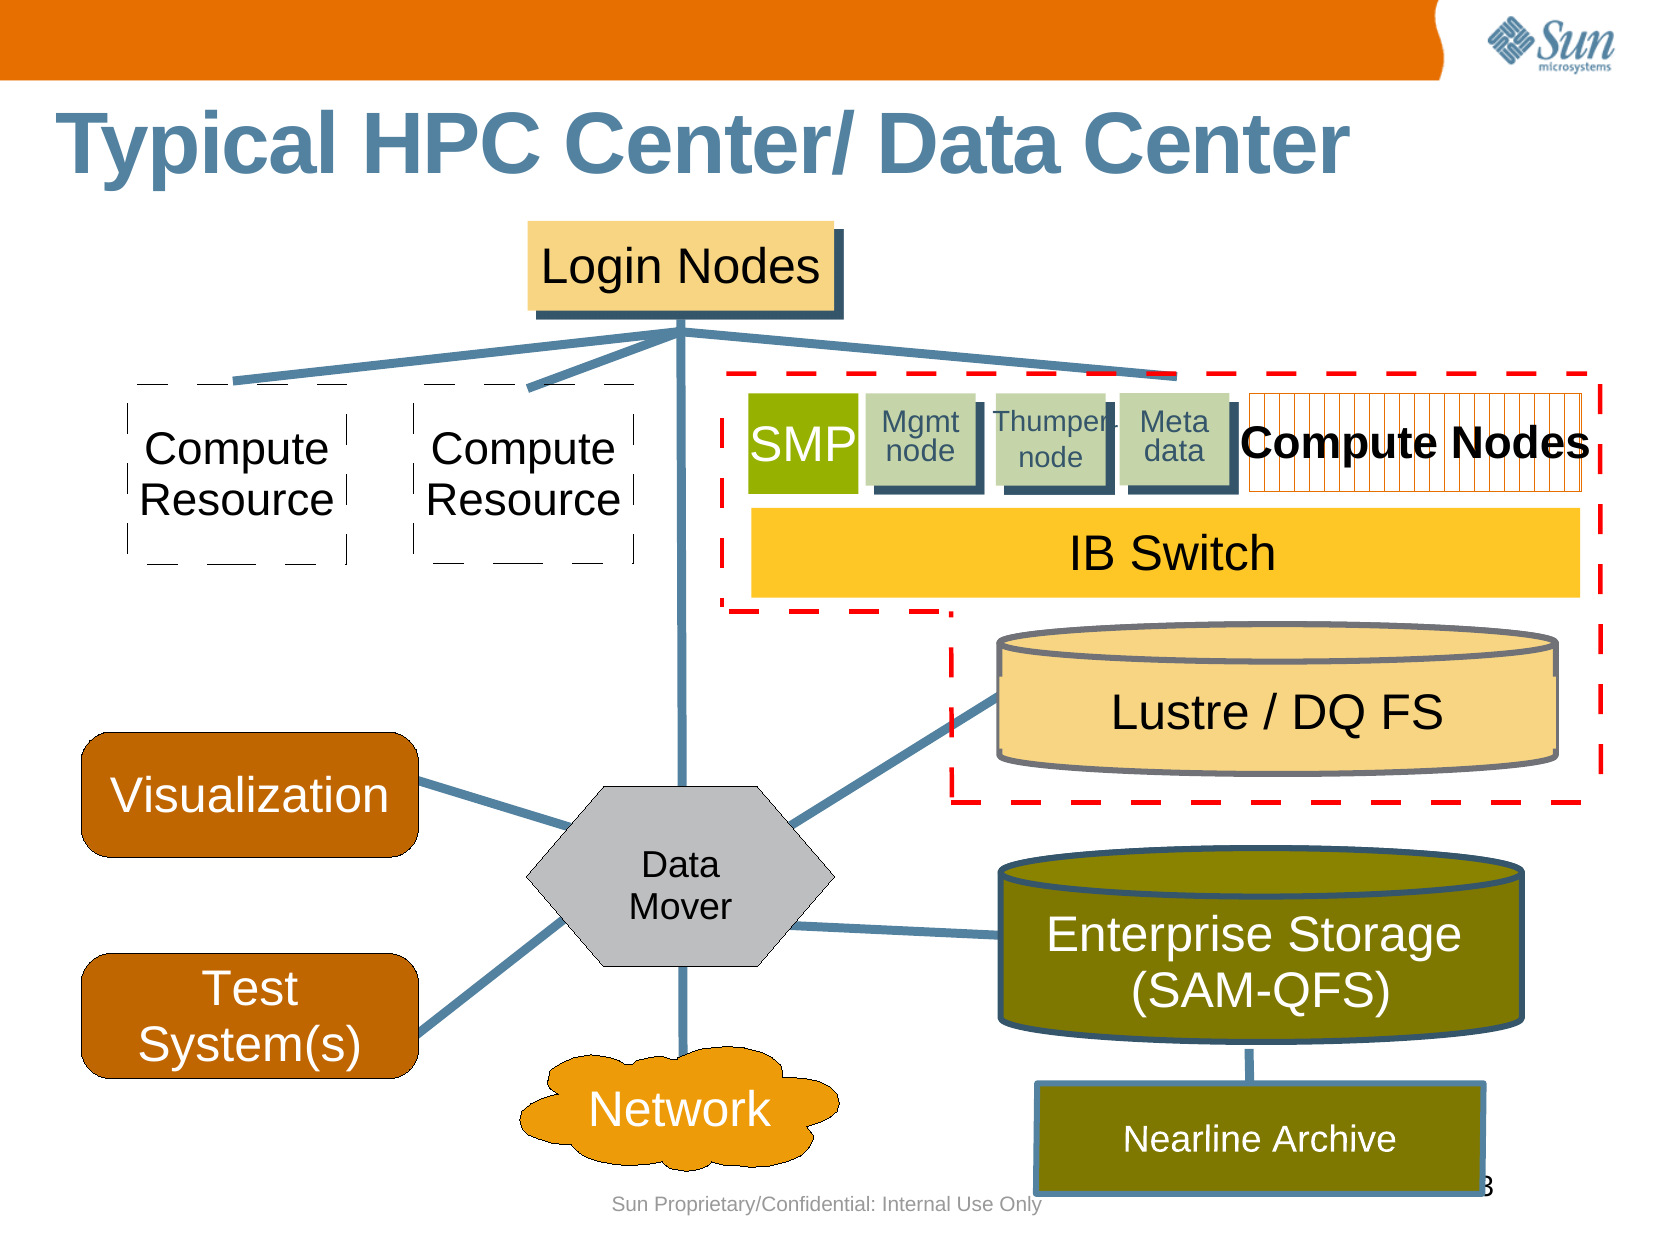

Typical HPC Center/ Data Center
Login Nodes
 Compute
Resource
 Compute
Resource
Meta
data
Compute Nodes
Mgmt
node
SMP
Thumper
node
 IB Switch
Lustre / DQ FS
Visualization
Data
Mover
Enterprise Storage
(SAM-QFS)
Test System(s)
Network
Nearline Archive